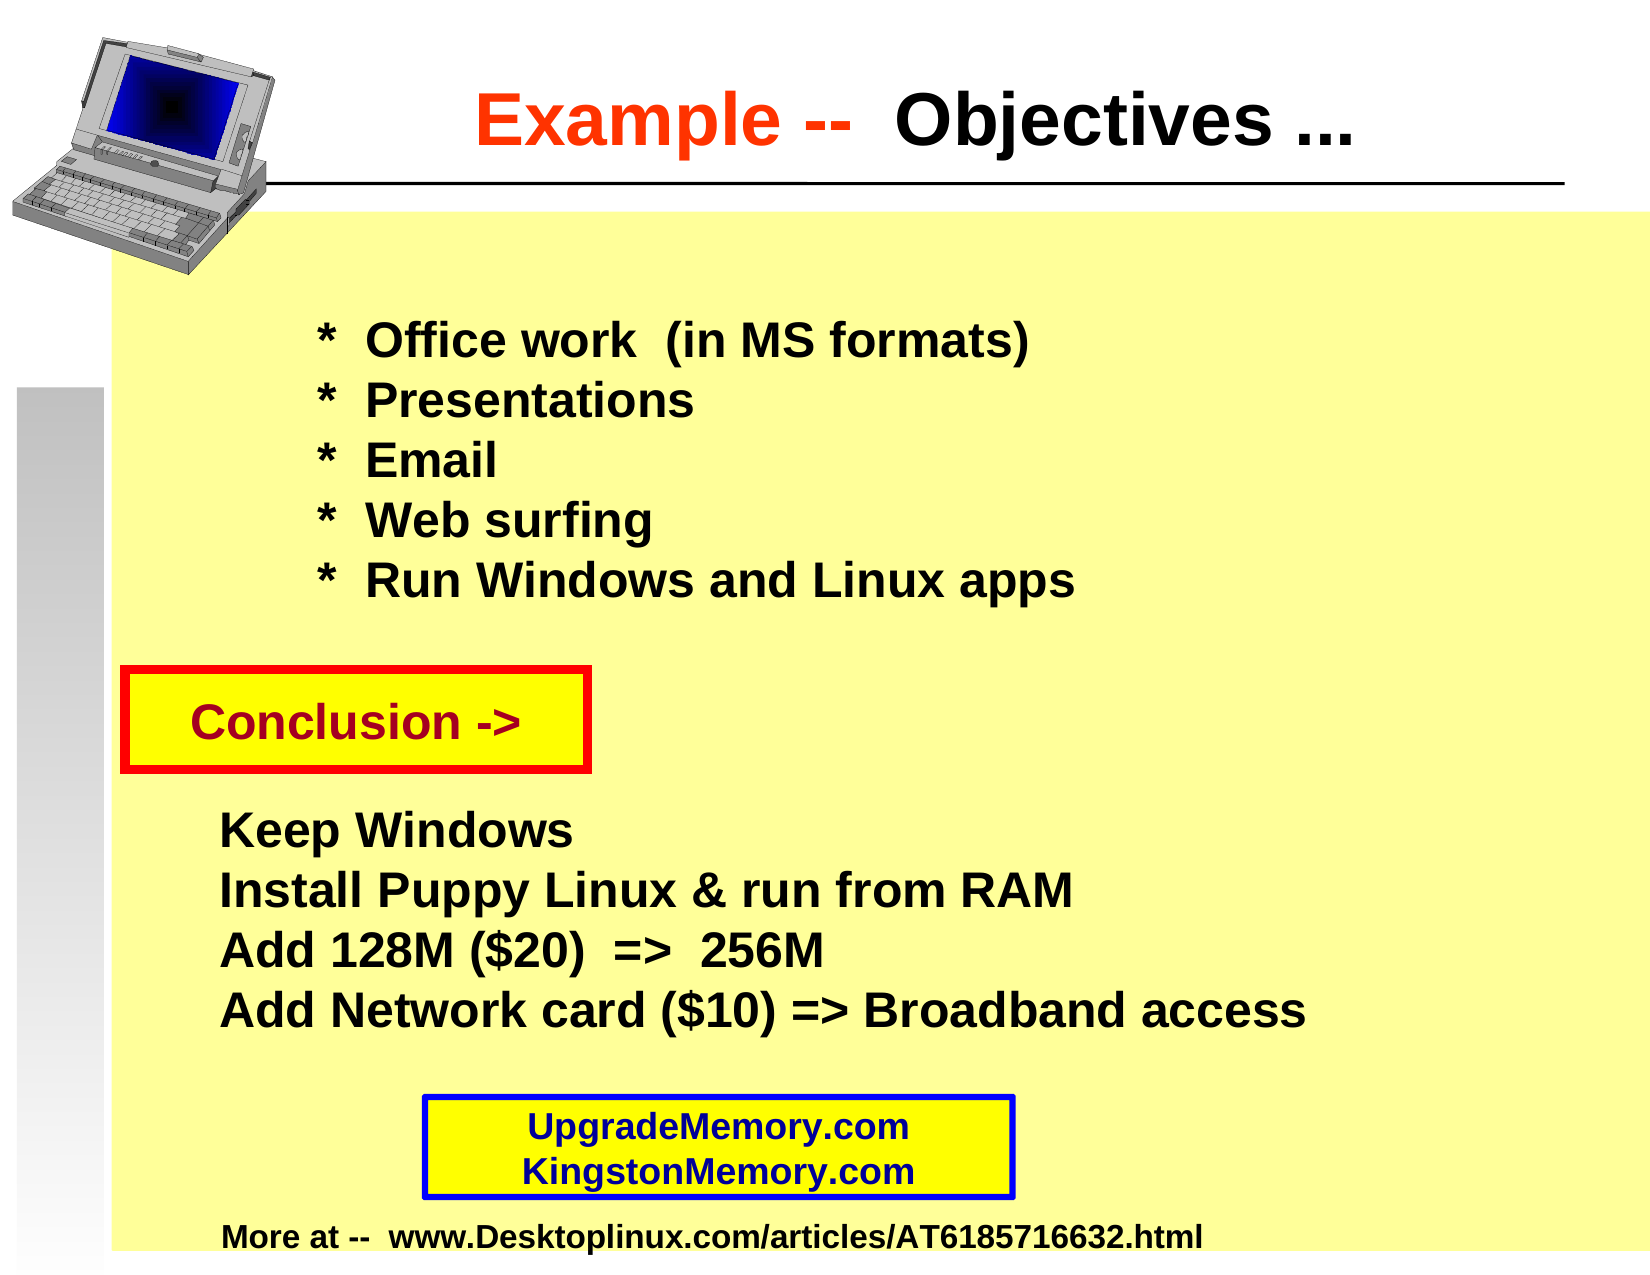

Example -- Objectives ...
* Office work (in MS formats)
* Presentations
* Email
* Web surfing
* Run Windows and Linux apps
Conclusion ->
 Keep Windows
 Install Puppy Linux & run from RAM
 Add 128M ($20) => 256M
 Add Network card ($10) => Broadband access
UpgradeMemory.com
KingstonMemory.com
More at -- www.Desktoplinux.com/articles/AT6185716632.html